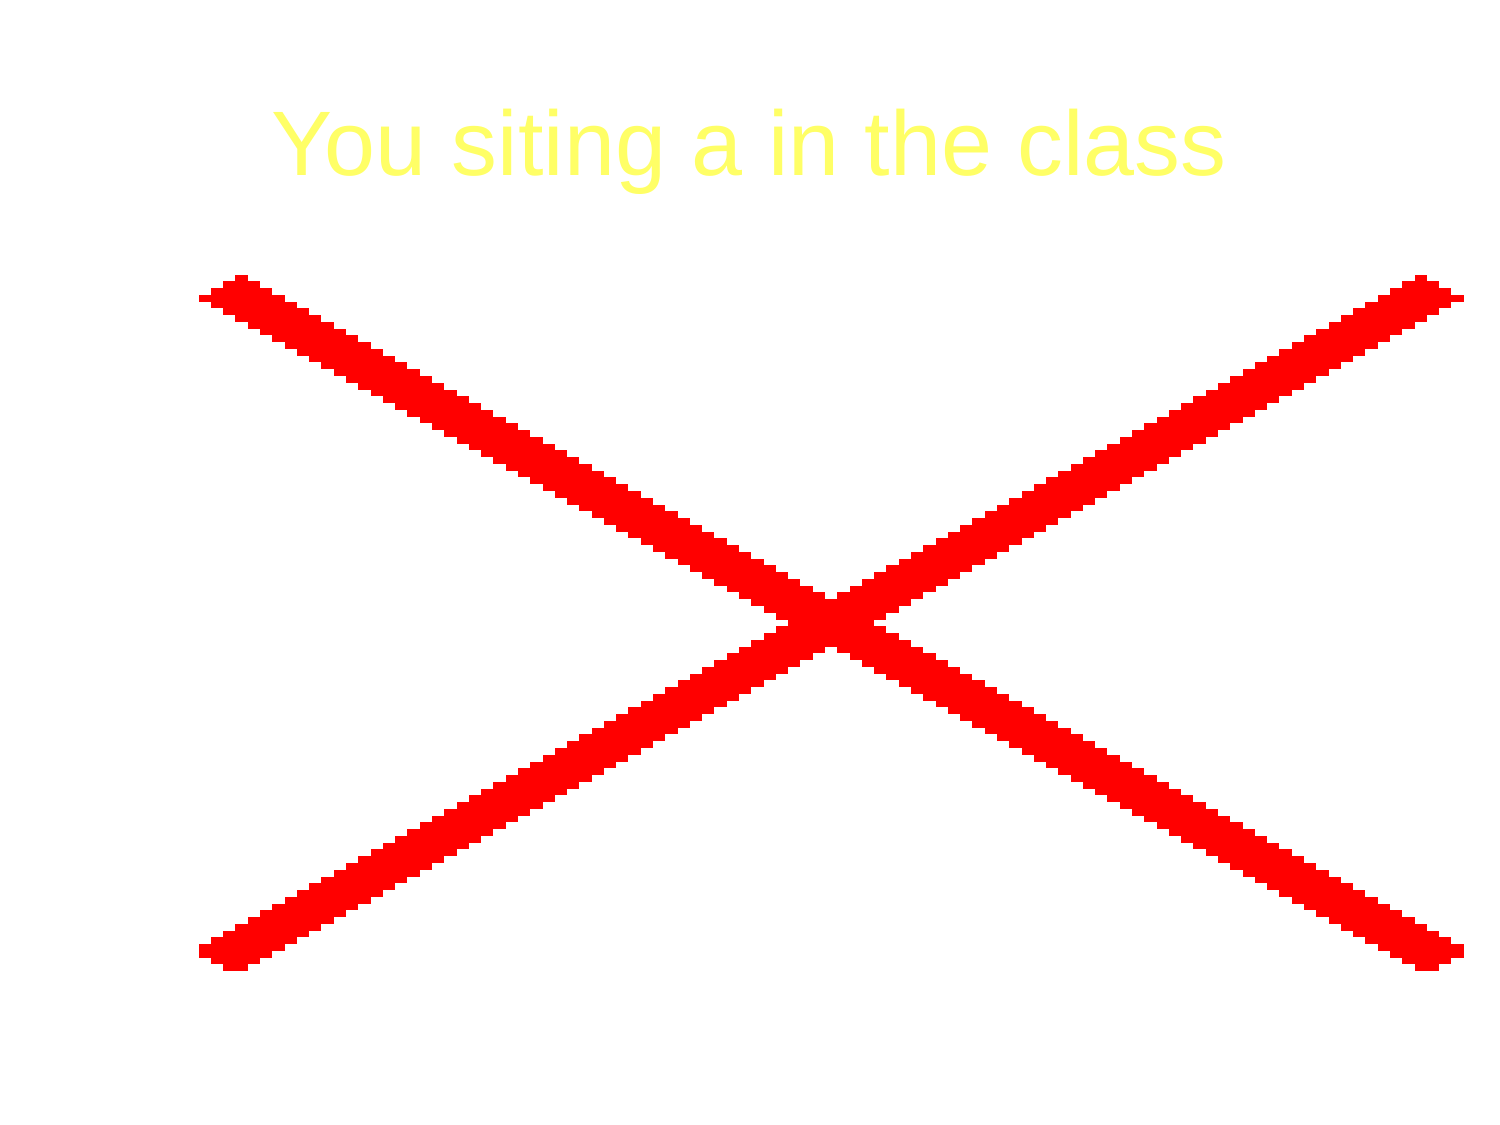

# You siting a in the class